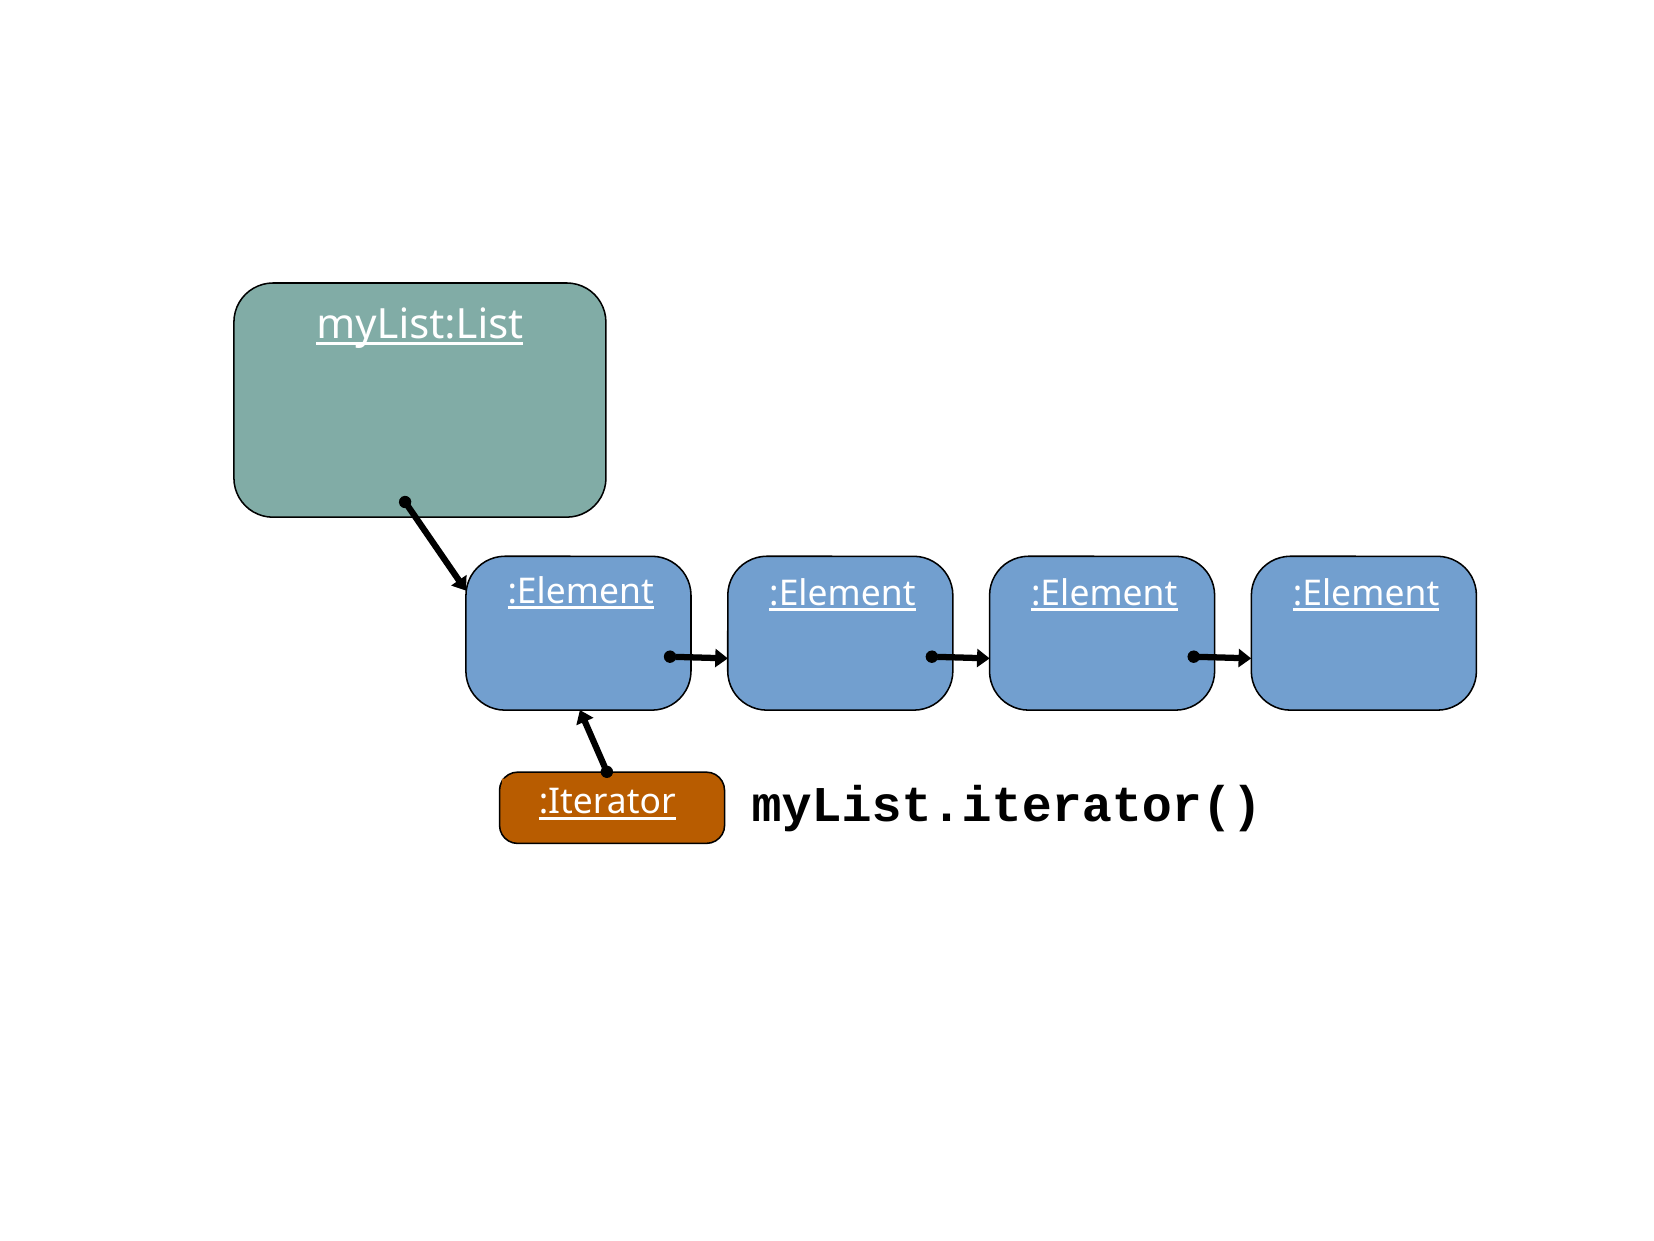

myList:List
:Element
:Element
:Element
:Element
:Iterator
myList.iterator()